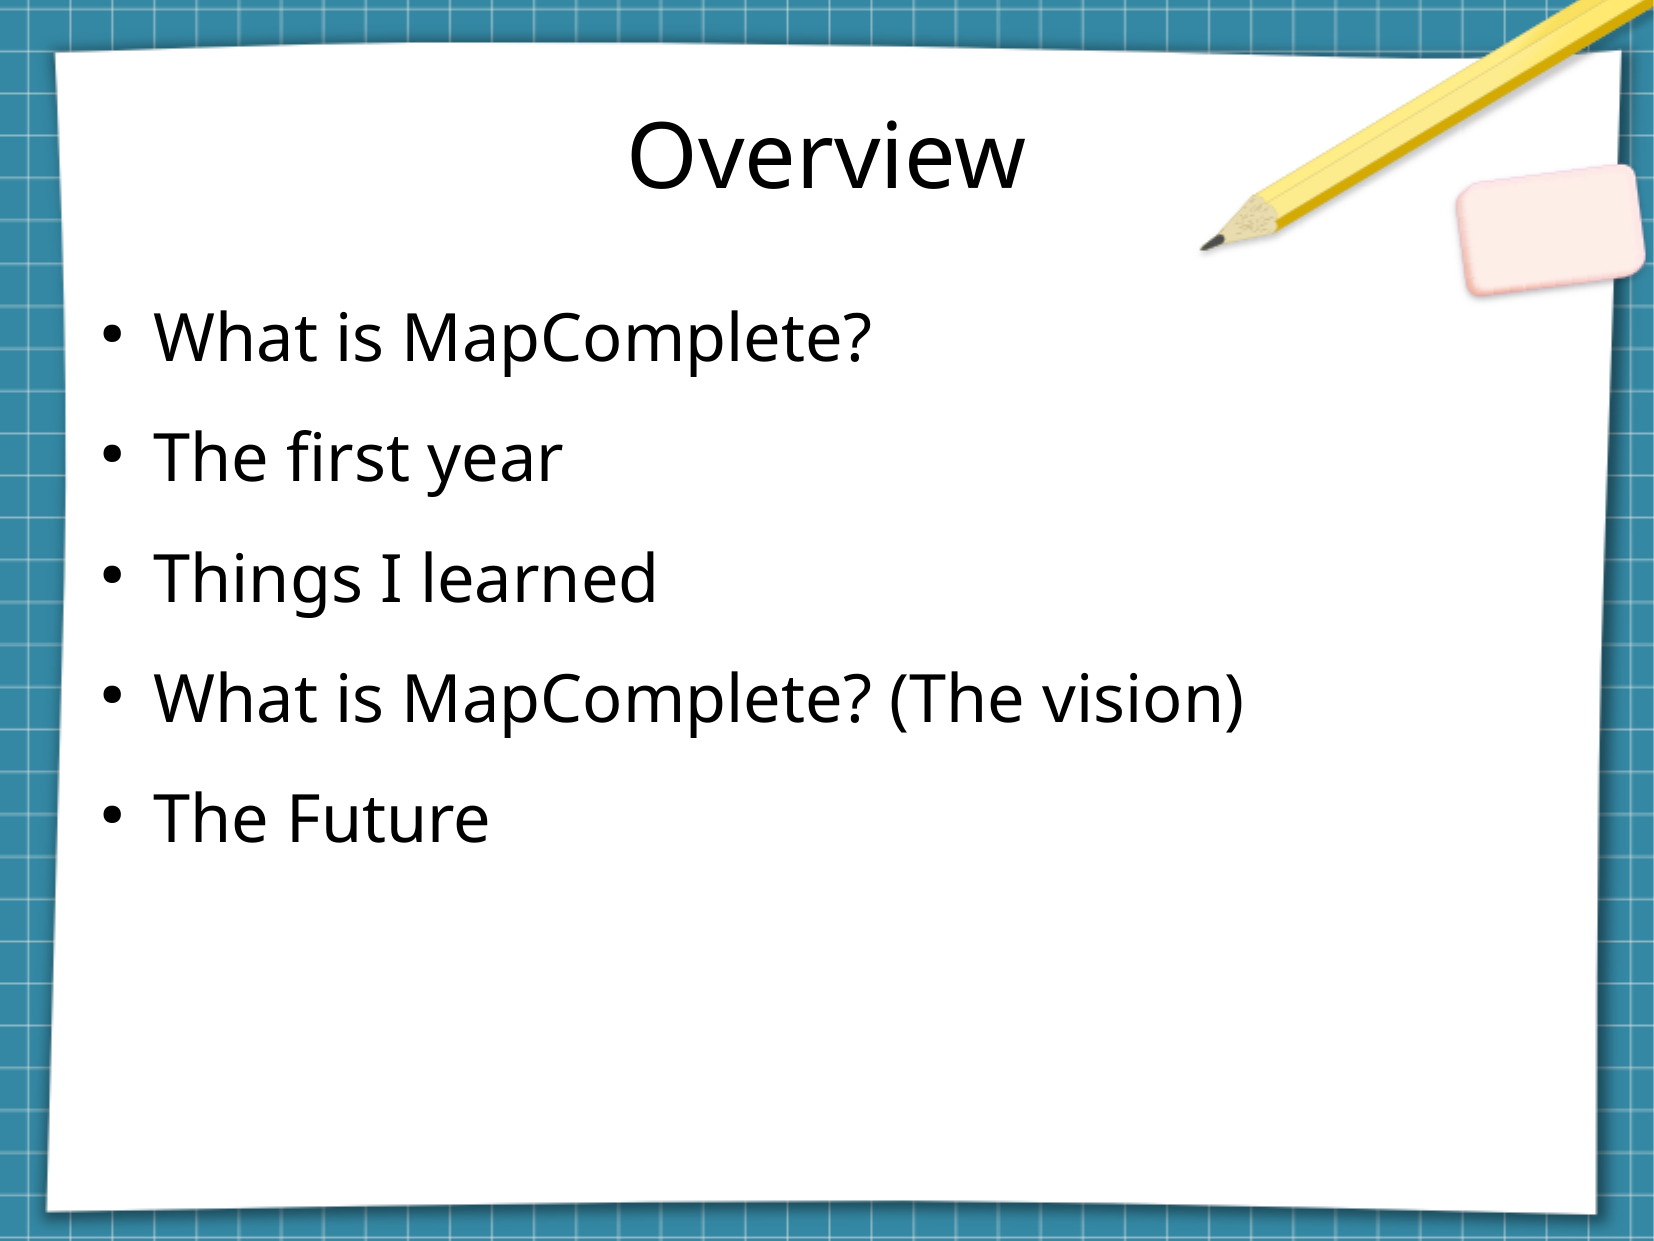

# Overview
What is MapComplete?
The first year
Things I learned
What is MapComplete? (The vision)
The Future